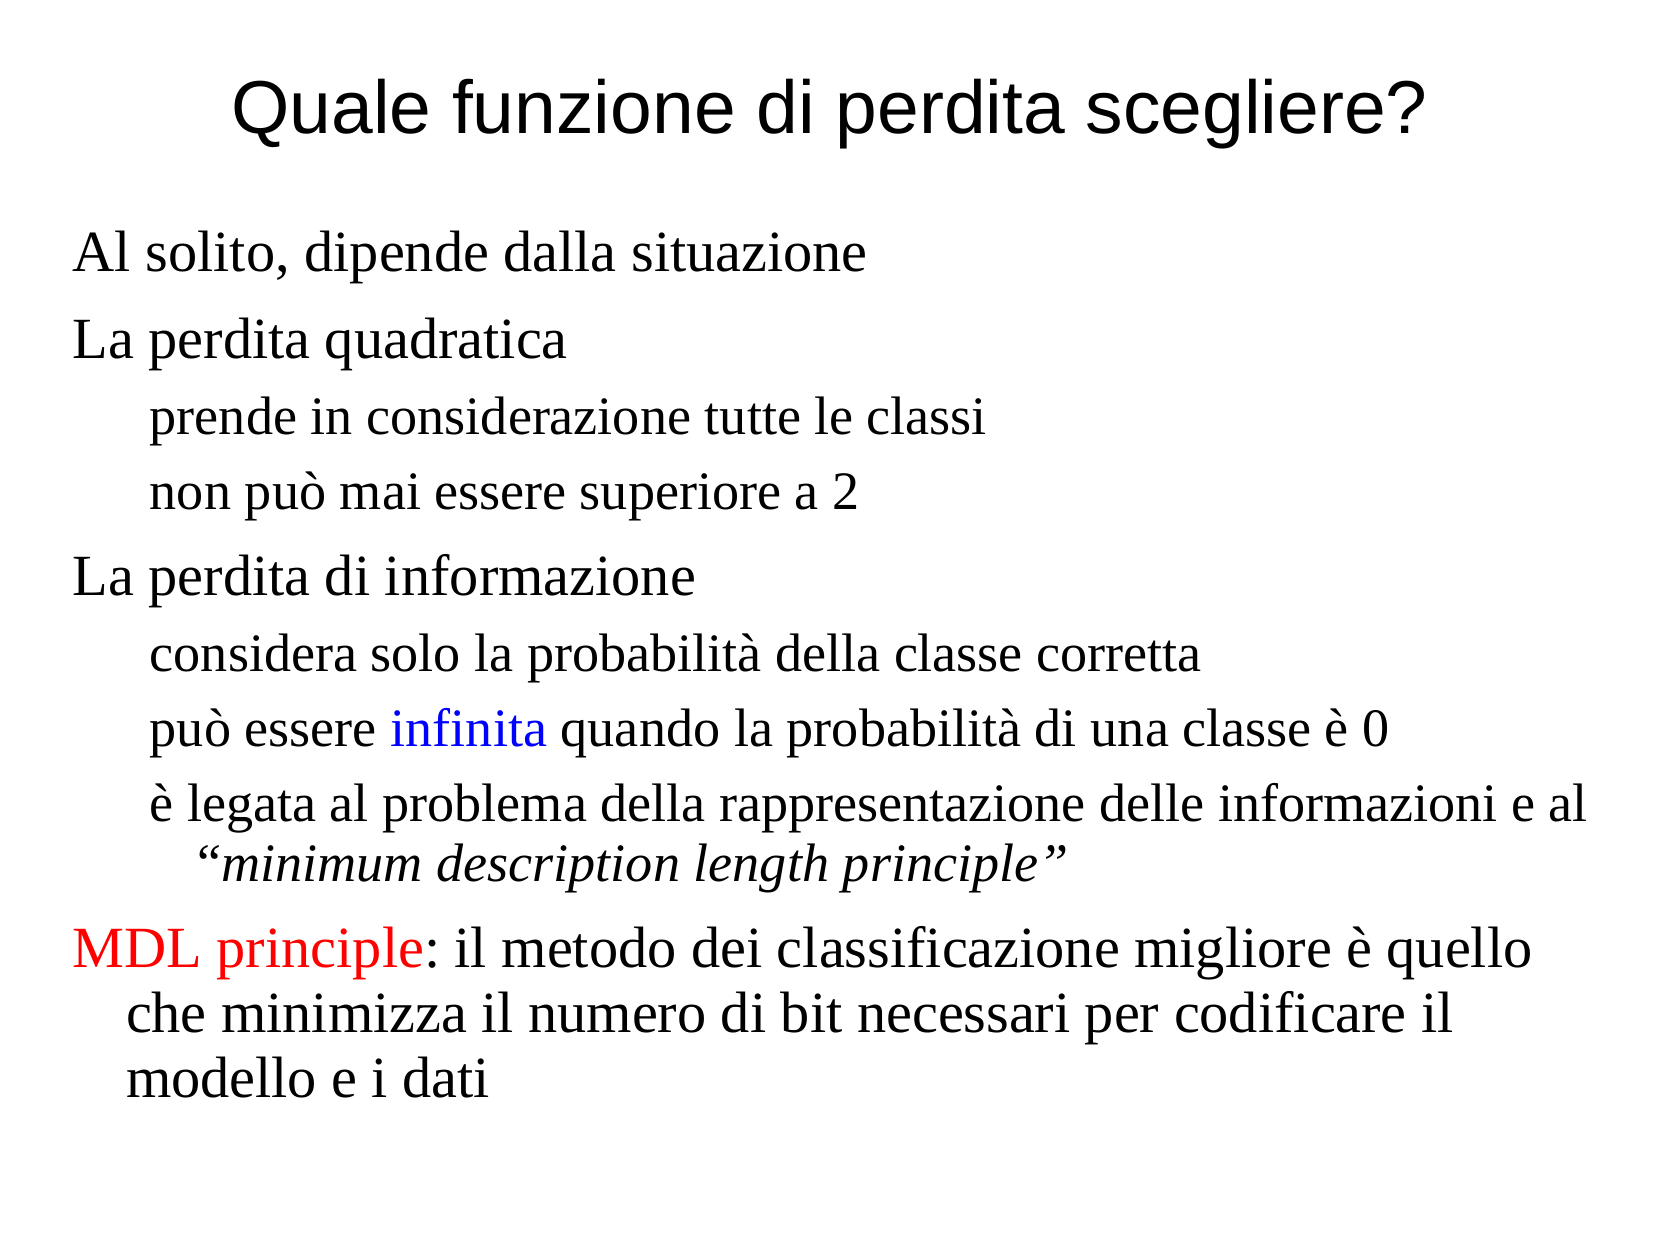

# Quale funzione di perdita scegliere?
Al solito, dipende dalla situazione
La perdita quadratica
prende in considerazione tutte le classi
non può mai essere superiore a 2
La perdita di informazione
considera solo la probabilità della classe corretta
può essere infinita quando la probabilità di una classe è 0
è legata al problema della rappresentazione delle informazioni e al “minimum description length principle”
MDL principle: il metodo dei classificazione migliore è quello che minimizza il numero di bit necessari per codificare il modello e i dati